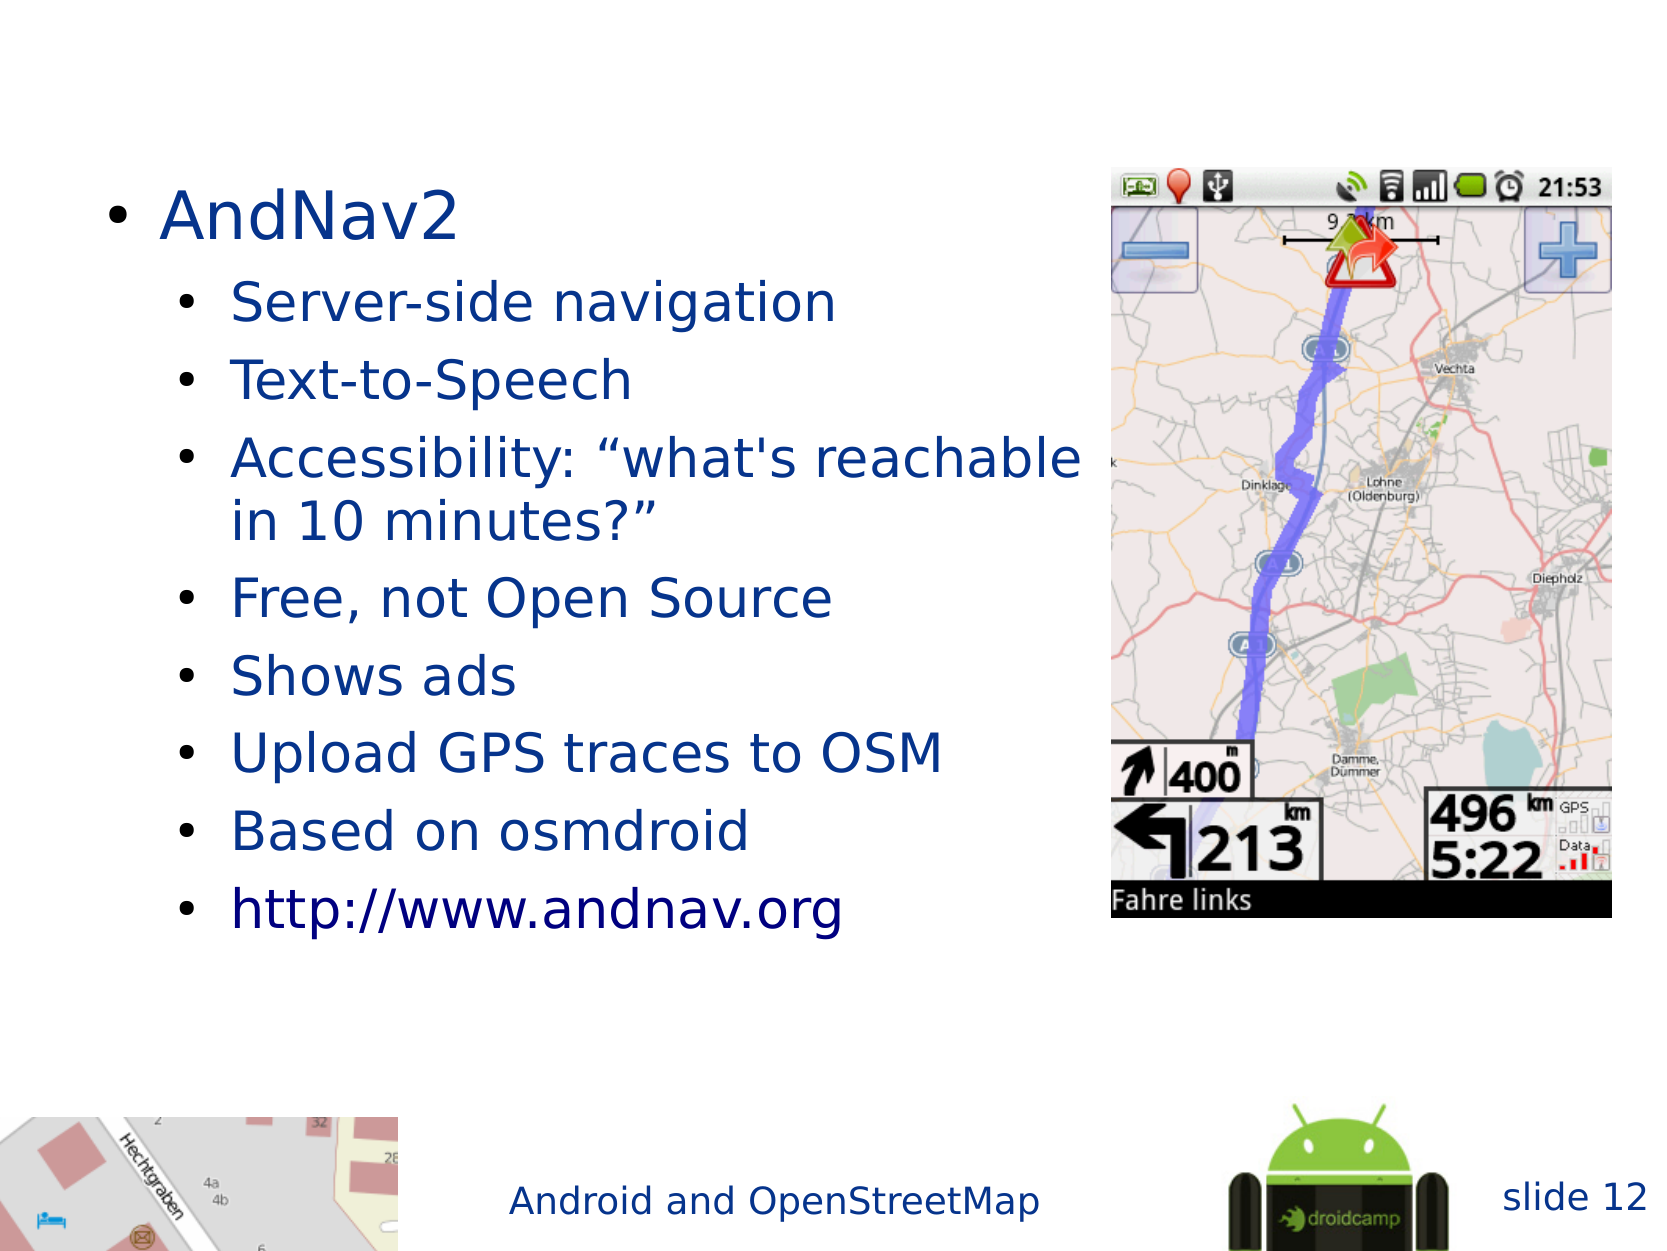

# OSM on Android
AndNav2
Server-side navigation
Text-to-Speech
Accessibility: “what's reachable
in 10 minutes?”
Free, not Open Source
Shows ads
Upload GPS traces to OSM
Based on osmdroid
http://www.andnav.org
12
Title (to be modified under View - Footer)